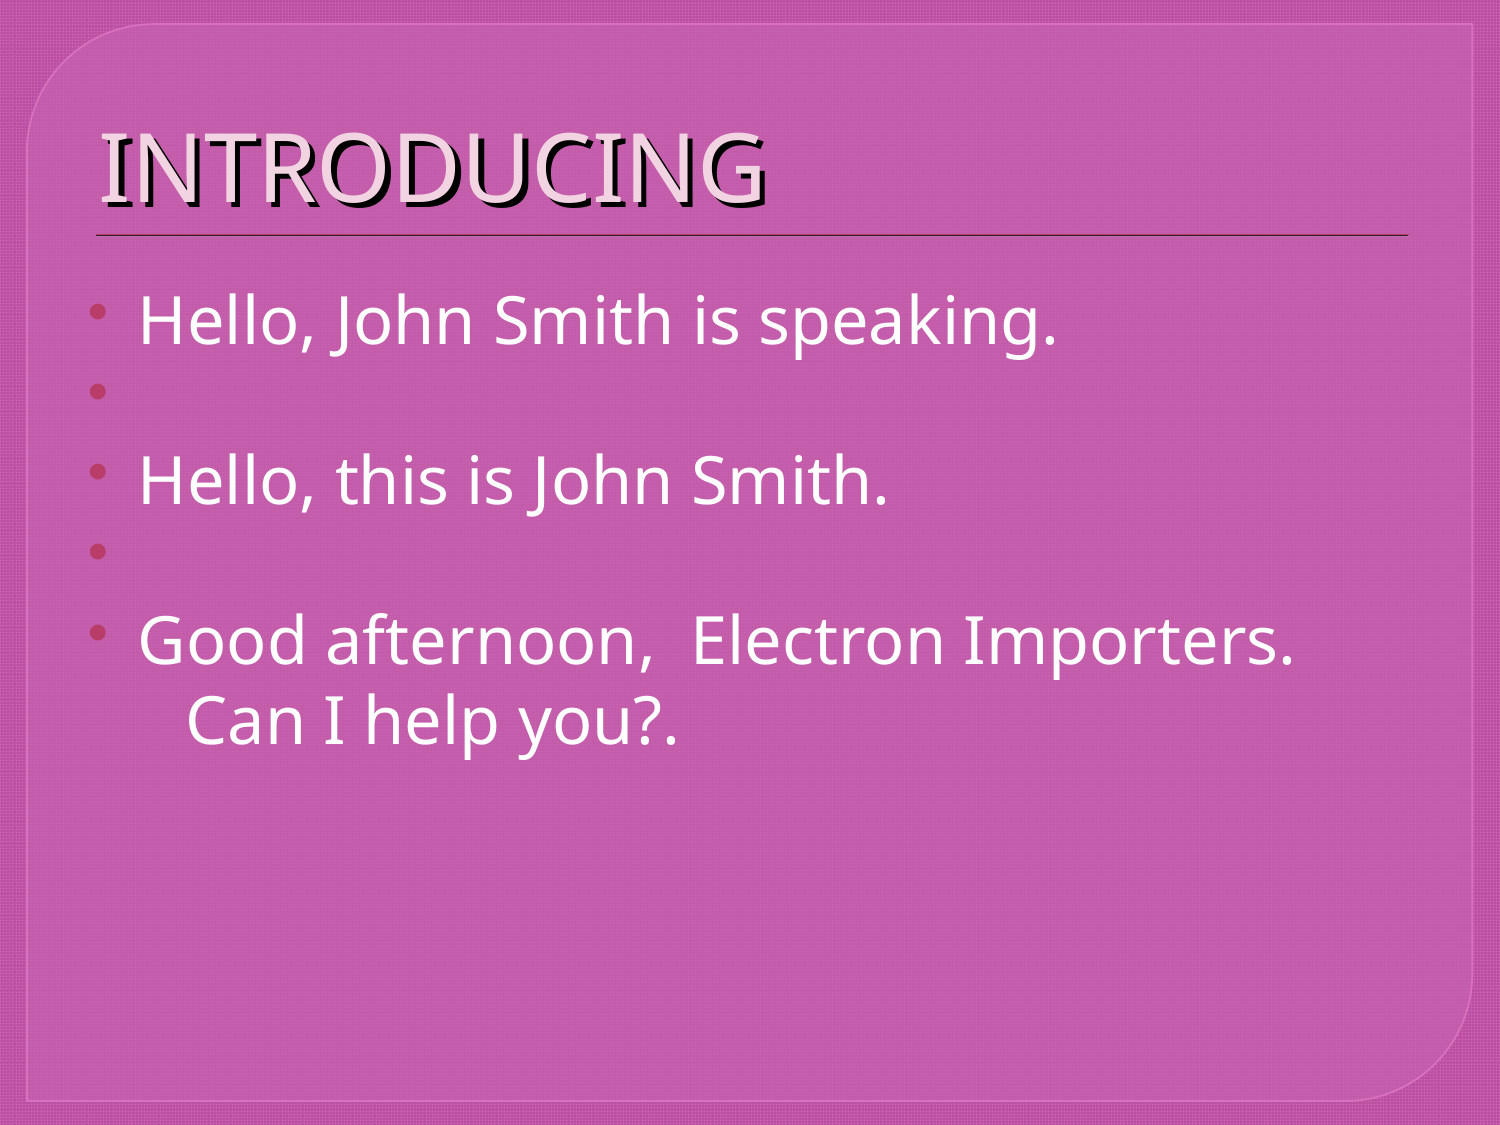

# INTRODUCING
Hello, John Smith is speaking.
Hello, this is John Smith.
Good afternoon, Electron Importers. Can I help you?.